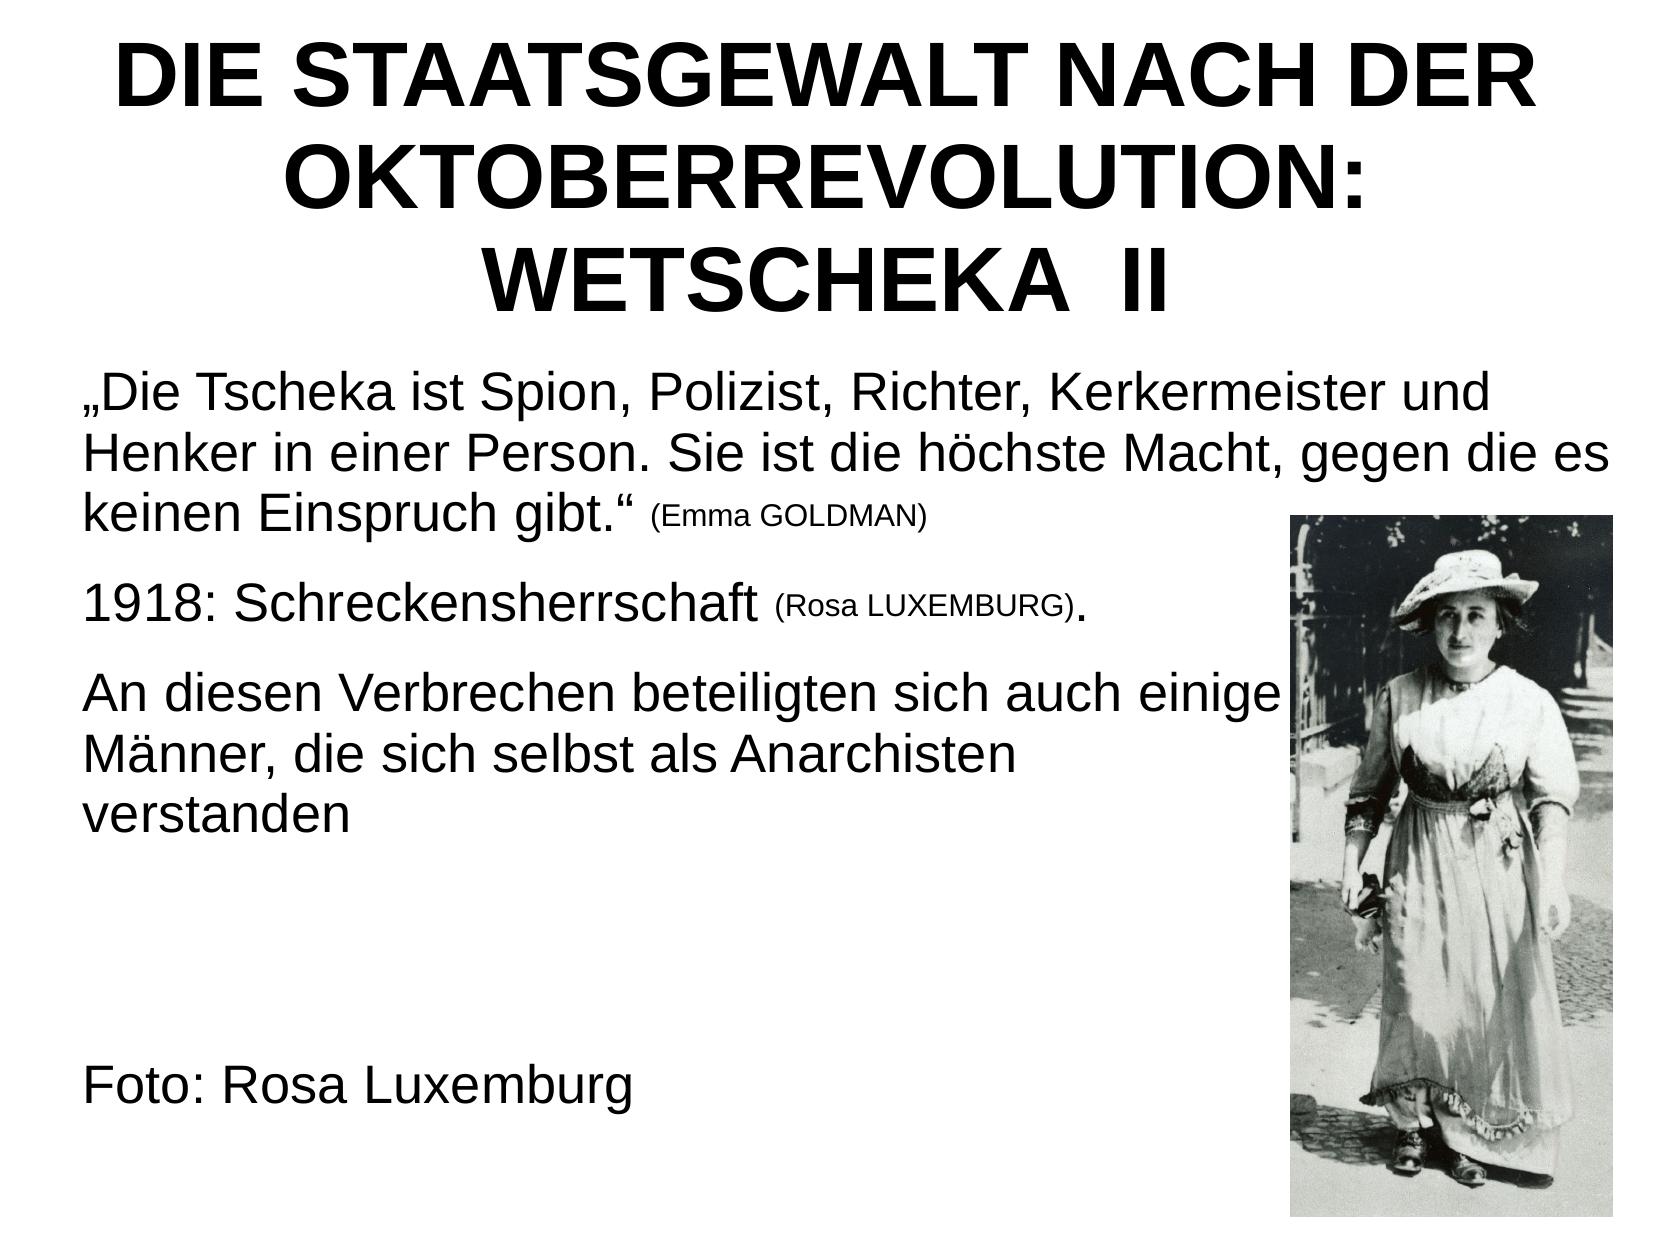

# DIE STAATSGEWALT NACH DER OKTOBERREVOLUTION: WETSCHEKA II
„Die Tscheka ist Spion, Polizist, Richter, Kerkermeister und Henker in einer Person. Sie ist die höchste Macht, gegen die es keinen Einspruch gibt.“ (Emma GOLDMAN)
1918: Schreckensherrschaft (Rosa LUXEMBURG).
An diesen Verbrechen beteiligten sich auch einige Männer, die sich selbst als Anarchisten verstanden
Foto: Rosa Luxemburg